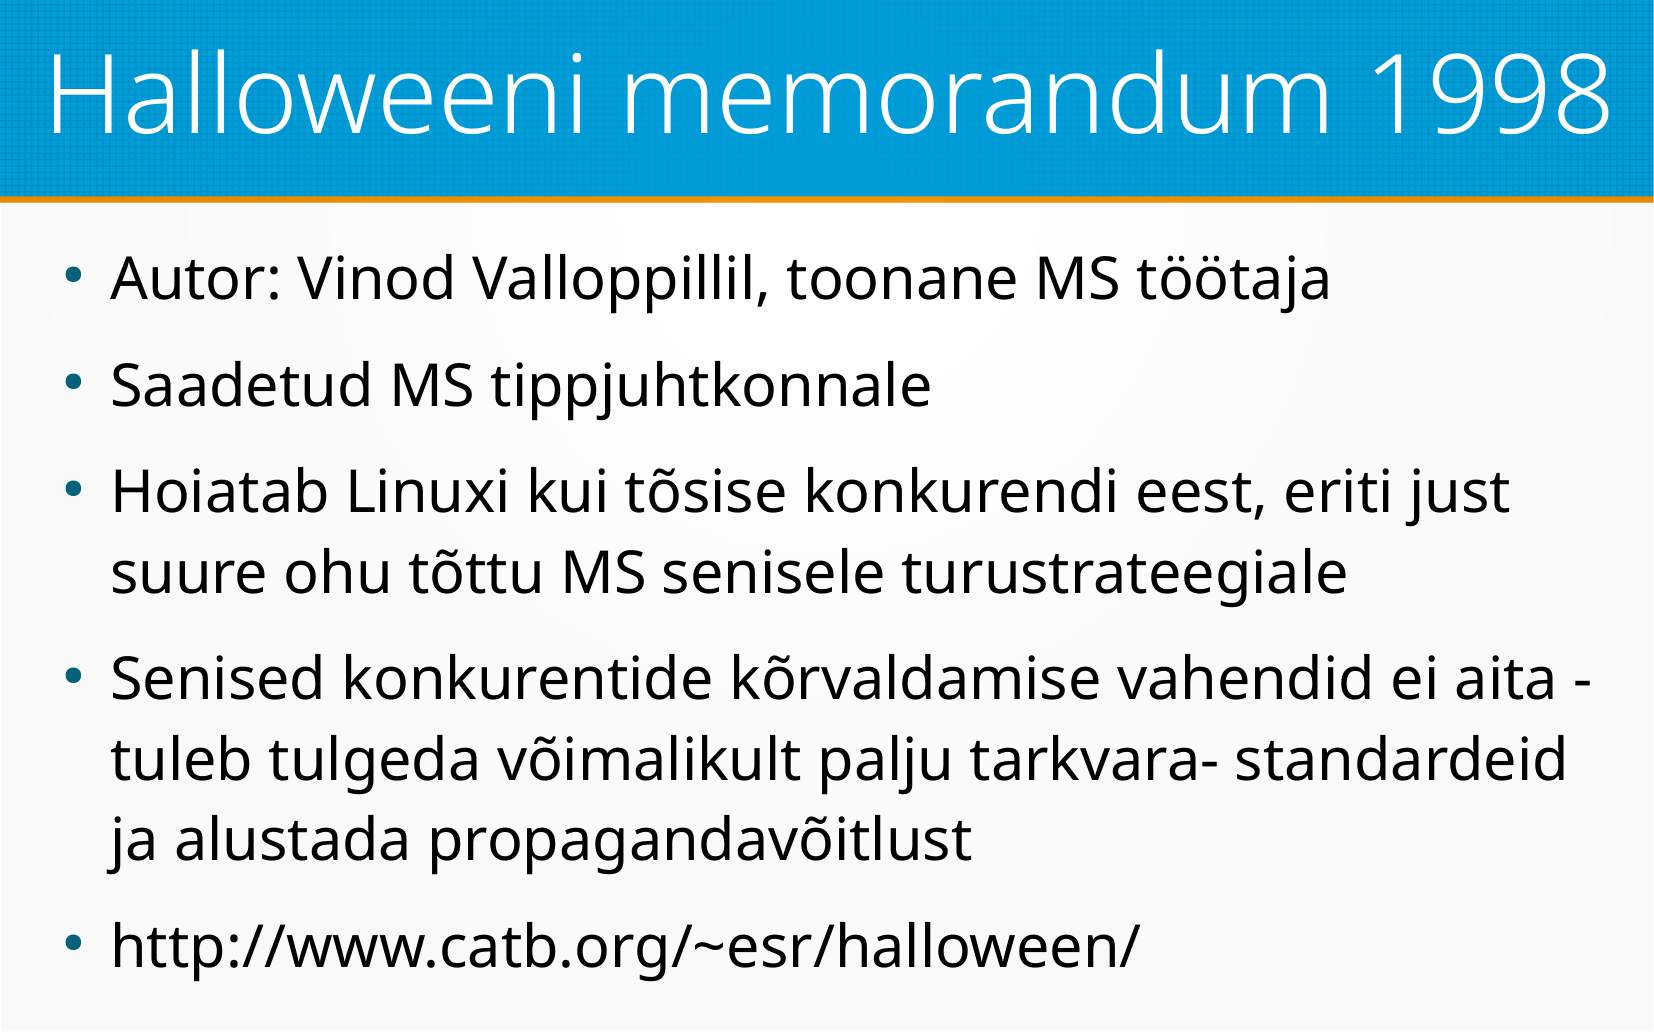

# Halloweeni memorandum 1998
Autor: Vinod Valloppillil, toonane MS töötaja
Saadetud MS tippjuhtkonnale
Hoiatab Linuxi kui tõsise konkurendi eest, eriti just suure ohu tõttu MS senisele turustrateegiale
Senised konkurentide kõrvaldamise vahendid ei aita - tuleb tulgeda võimalikult palju tarkvara- standardeid ja alustada propagandavõitlust
http://www.catb.org/~esr/halloween/